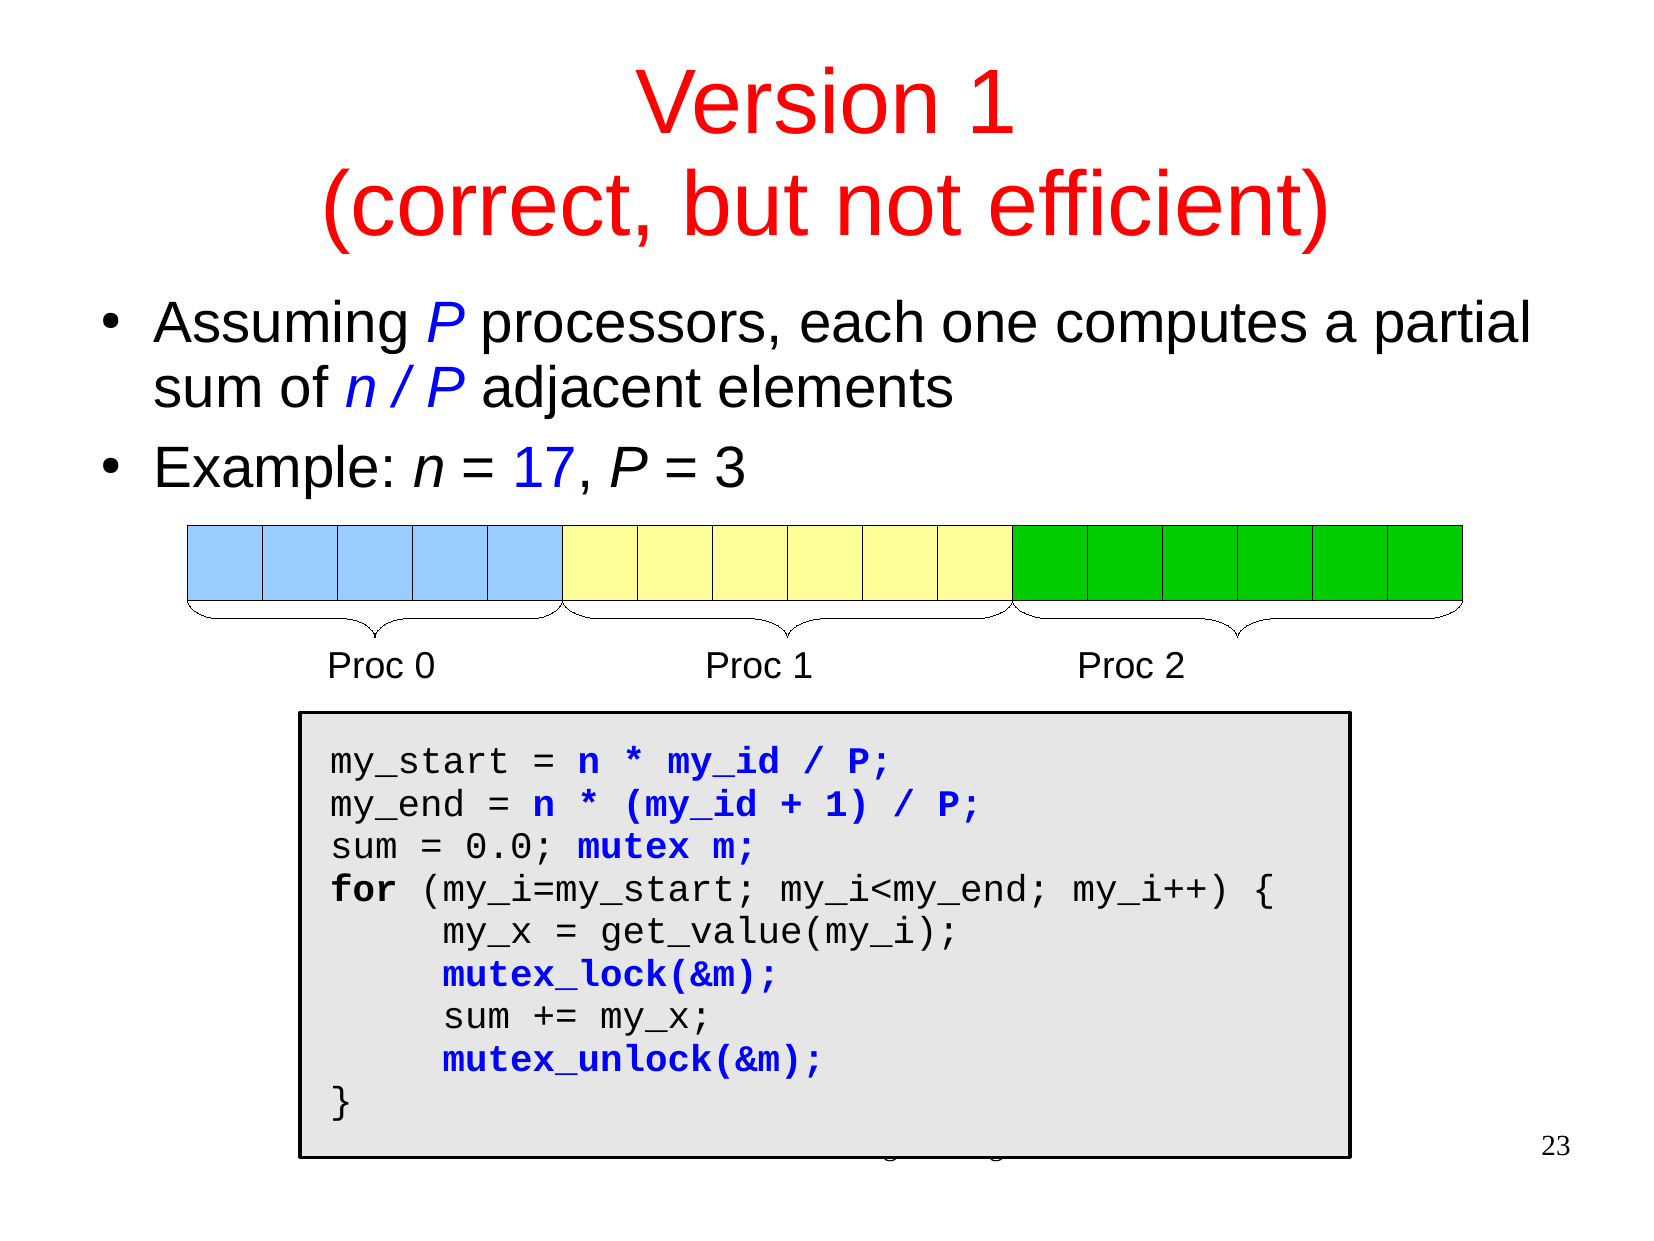

# Version 1 (correct, but not efficient)
Assuming P processors, each one computes a partial sum of n / P adjacent elements
Example: n = 17, P = 3
Proc 0
Proc 1
Proc 2
my_start = n * my_id / P;
my_end = n * (my_id + 1) / P;
sum = 0.0; mutex m;
for (my_i=my_start; my_i<my_end; my_i++) {
 my_x = get_value(my_i);
 mutex_lock(&m);
 sum += my_x;
 mutex_unlock(&m);
}
Intro to Parallel Programming
23